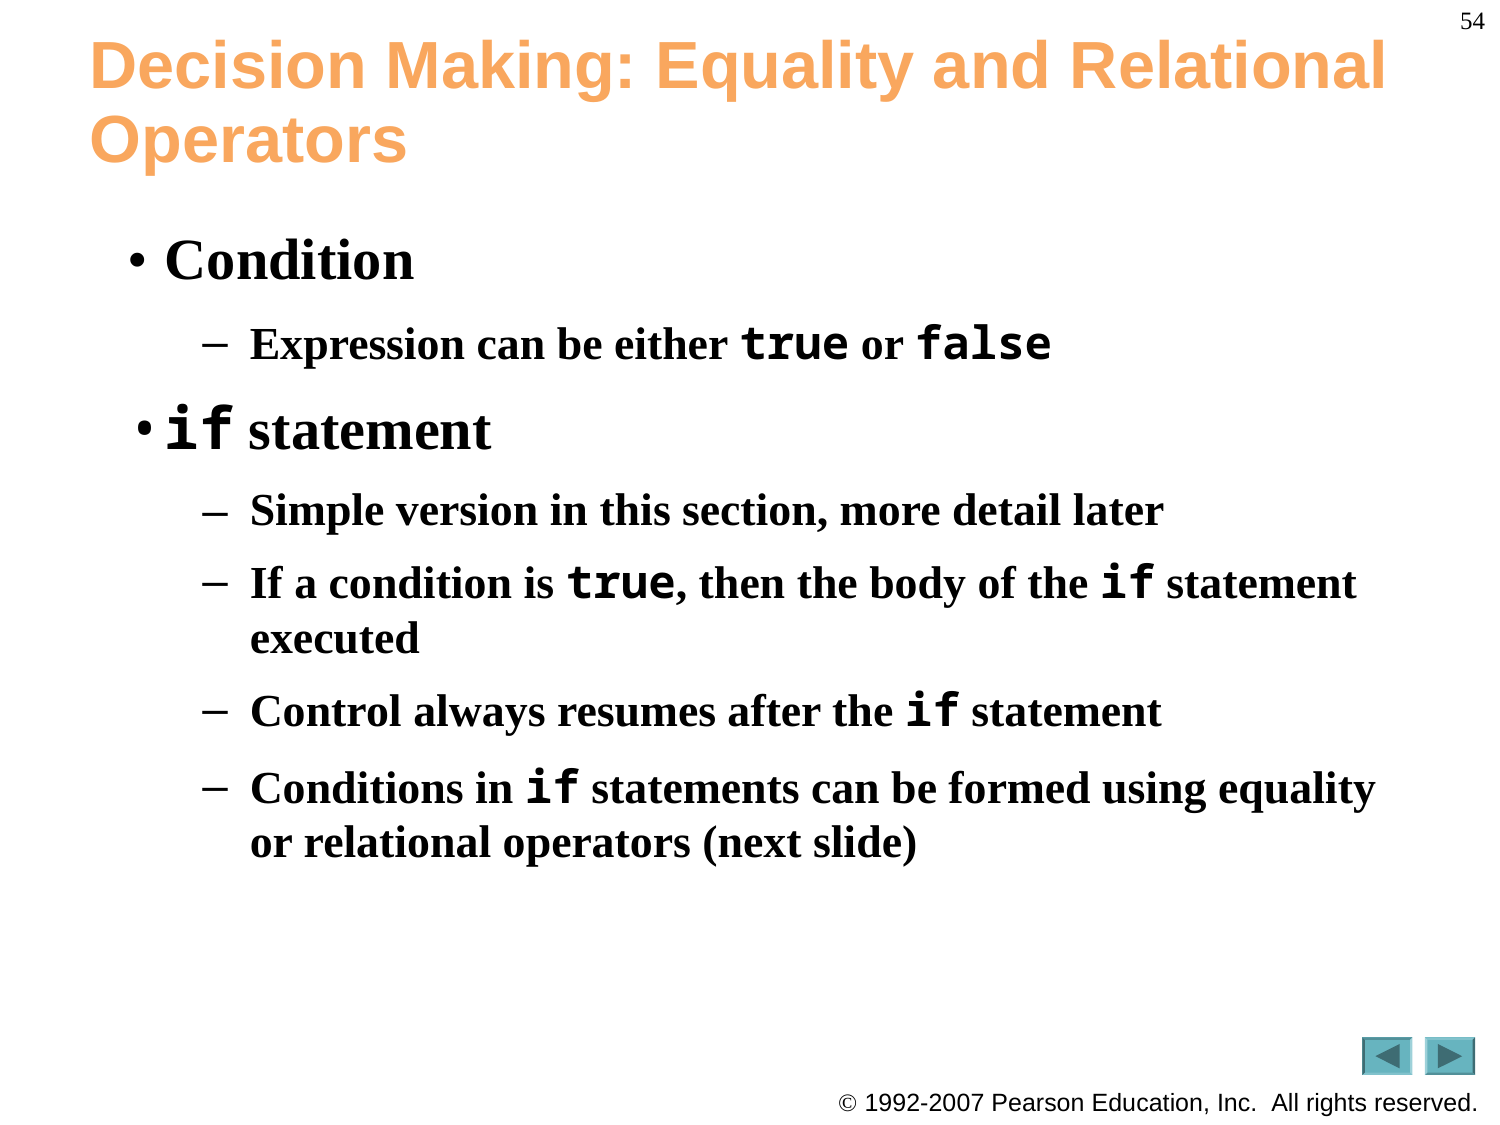

54
# Decision Making: Equality and Relational Operators
Condition
Expression can be either true or false
if statement
Simple version in this section, more detail later
If a condition is true, then the body of the if statement executed
Control always resumes after the if statement
Conditions in if statements can be formed using equality or relational operators (next slide)